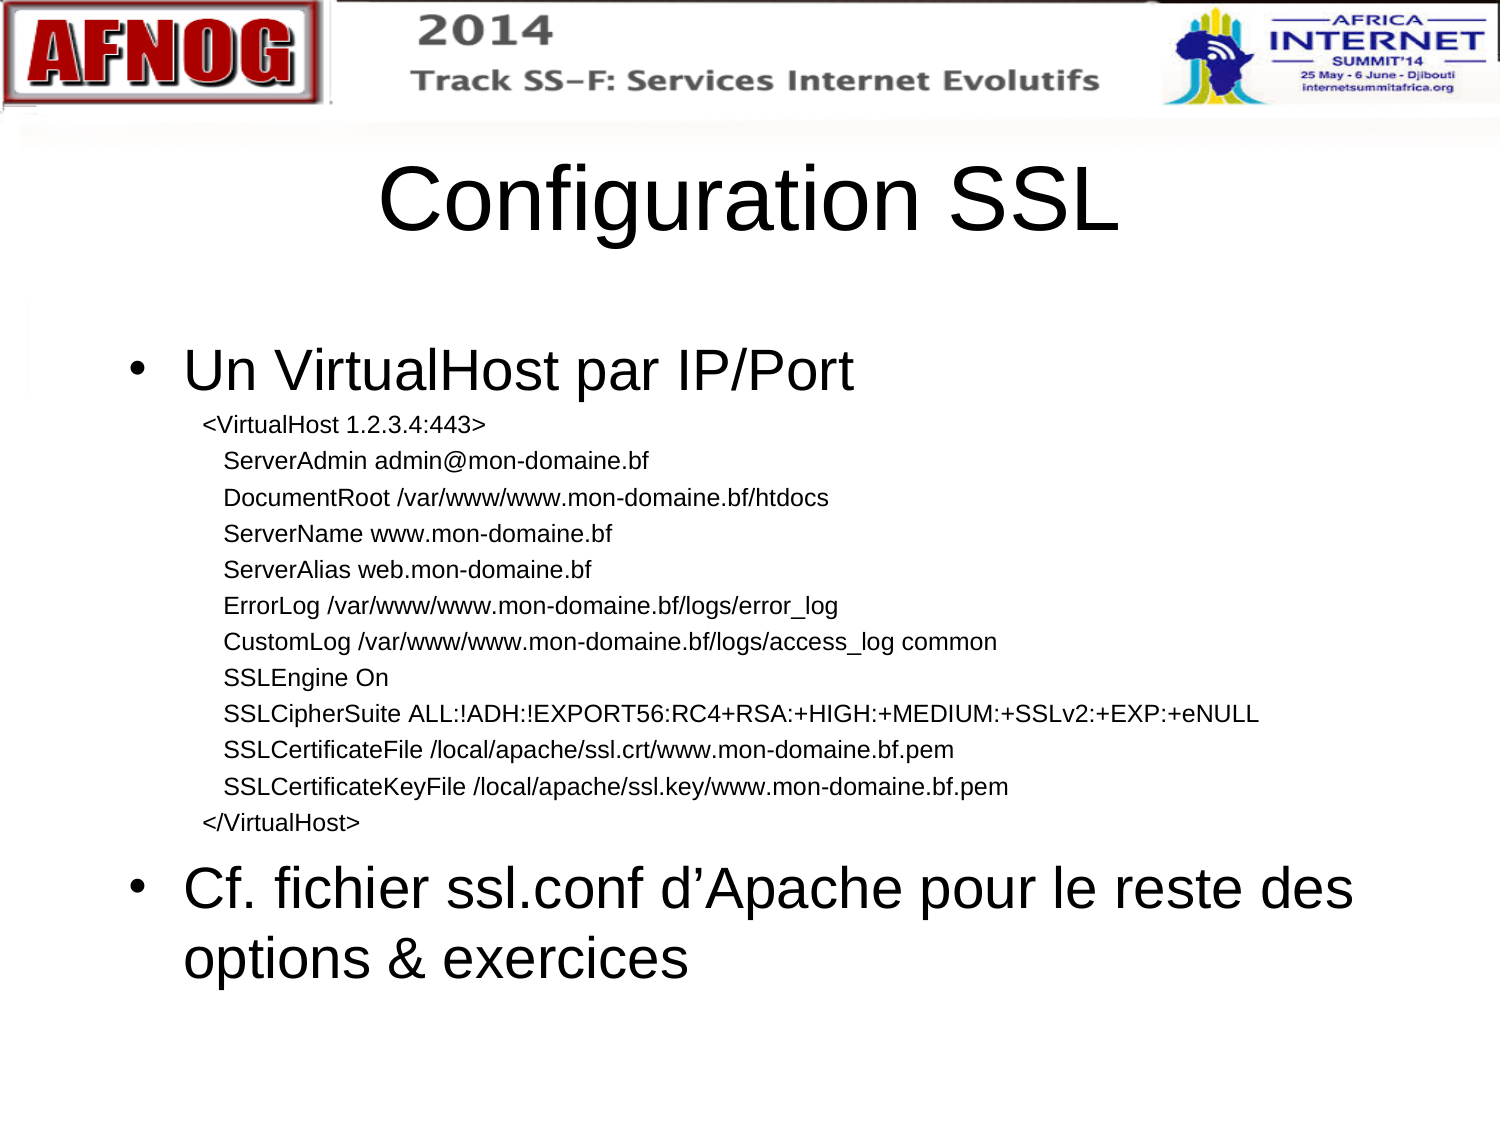

# Configuration SSL
Un VirtualHost par IP/Port
<VirtualHost 1.2.3.4:443>
 ServerAdmin admin@mon-domaine.bf
 DocumentRoot /var/www/www.mon-domaine.bf/htdocs
 ServerName www.mon-domaine.bf
 ServerAlias web.mon-domaine.bf
 ErrorLog /var/www/www.mon-domaine.bf/logs/error_log
 CustomLog /var/www/www.mon-domaine.bf/logs/access_log common
 SSLEngine On
 SSLCipherSuite ALL:!ADH:!EXPORT56:RC4+RSA:+HIGH:+MEDIUM:+SSLv2:+EXP:+eNULL
 SSLCertificateFile /local/apache/ssl.crt/www.mon-domaine.bf.pem
 SSLCertificateKeyFile /local/apache/ssl.key/www.mon-domaine.bf.pem
</VirtualHost>
Cf. fichier ssl.conf d’Apache pour le reste des options & exercices
27